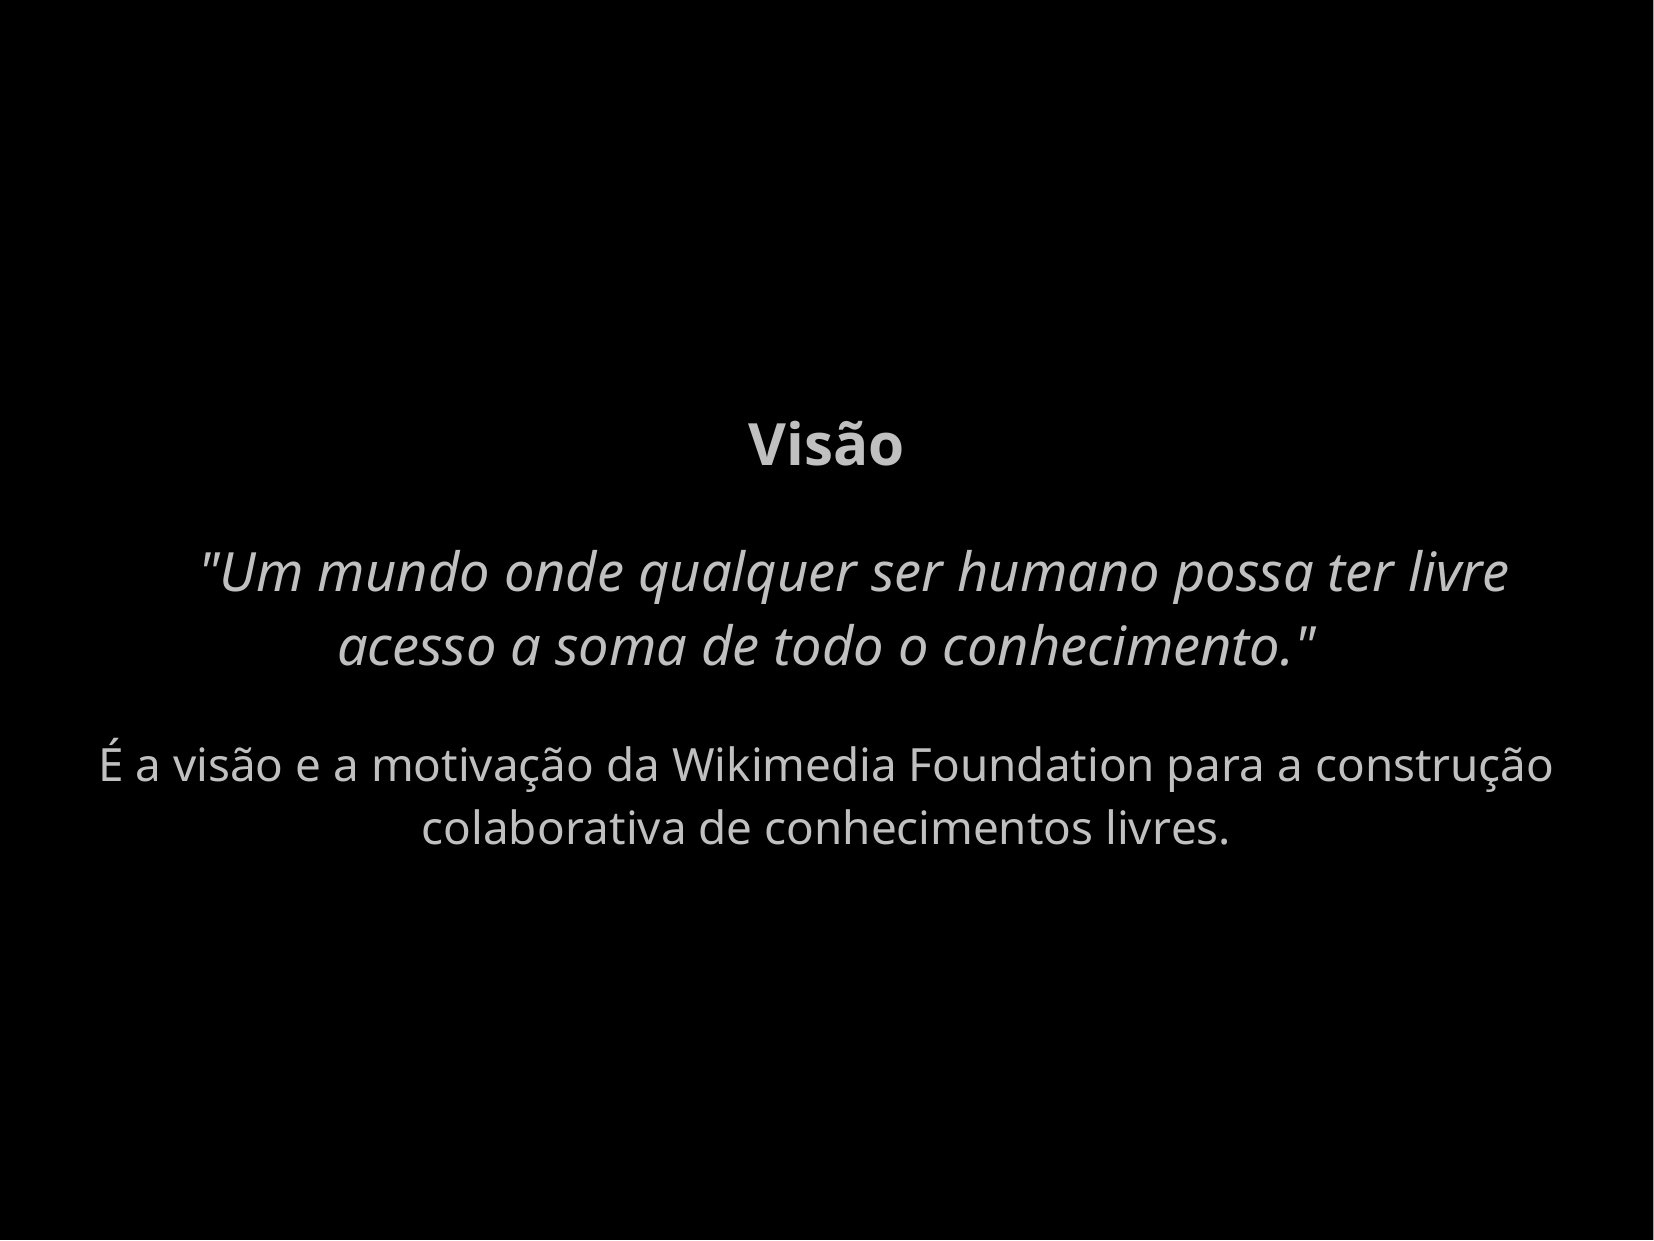

Visão
 "Um mundo onde qualquer ser humano possa ter livre acesso a soma de todo o conhecimento."
É a visão e a motivação da Wikimedia Foundation para a construção colaborativa de conhecimentos livres.